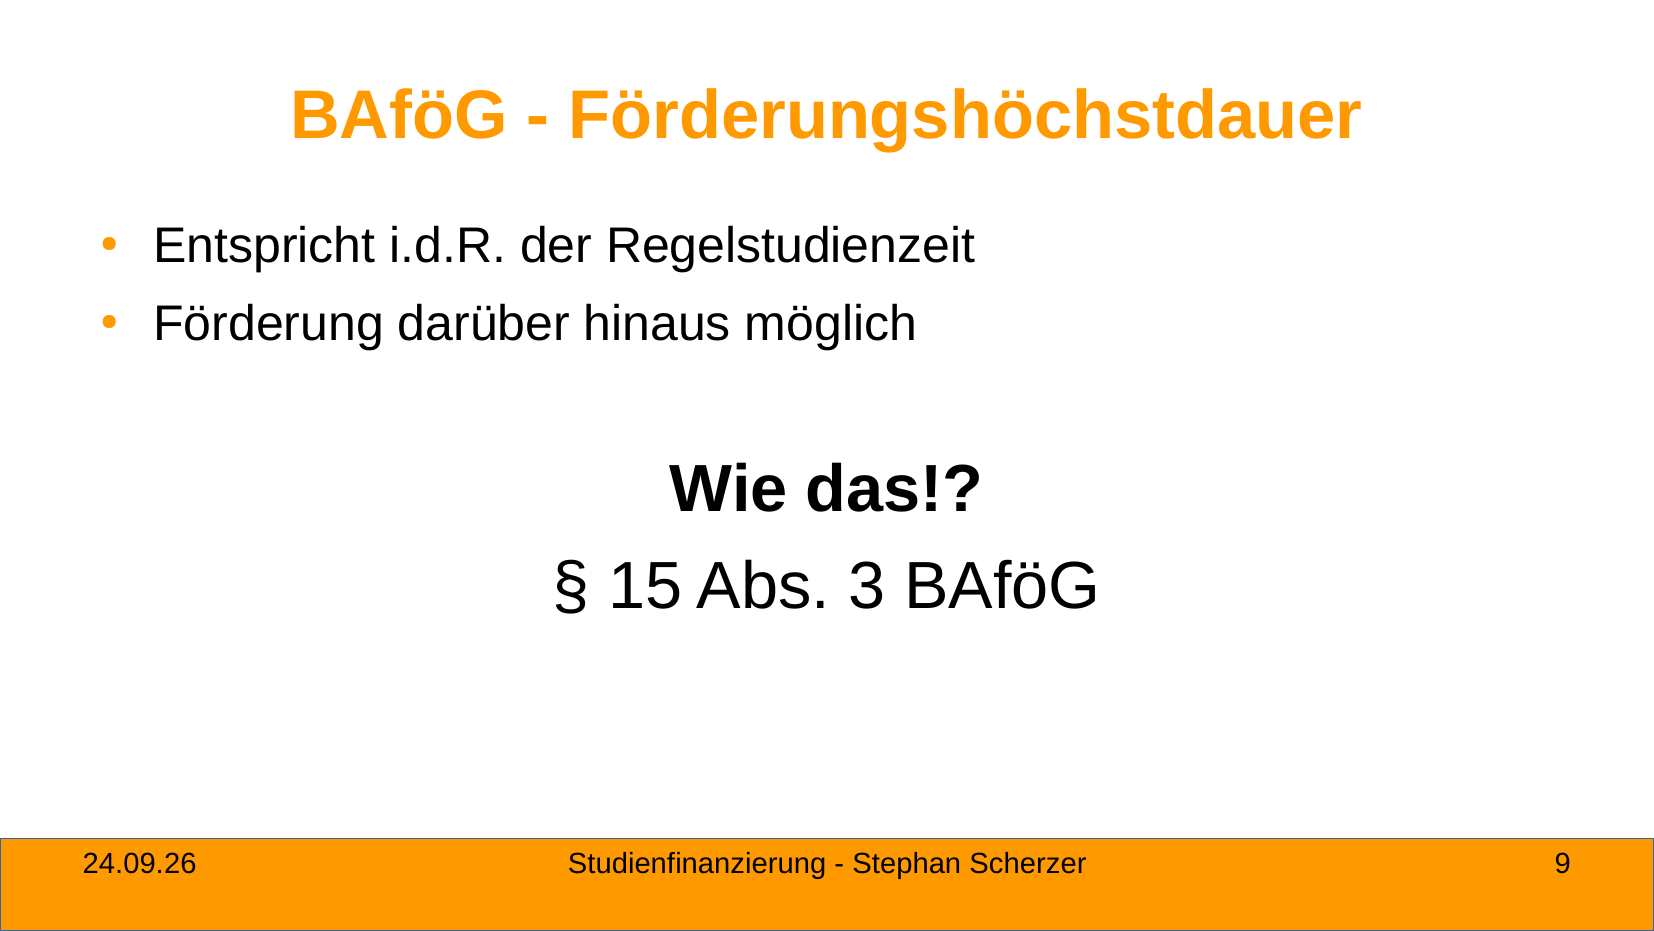

# BAföG - Förderungshöchstdauer
Entspricht i.d.R. der Regelstudienzeit
Förderung darüber hinaus möglich
Wie das!?
§ 15 Abs. 3 BAföG
Studienfinanzierung - Stephan Scherzer
9